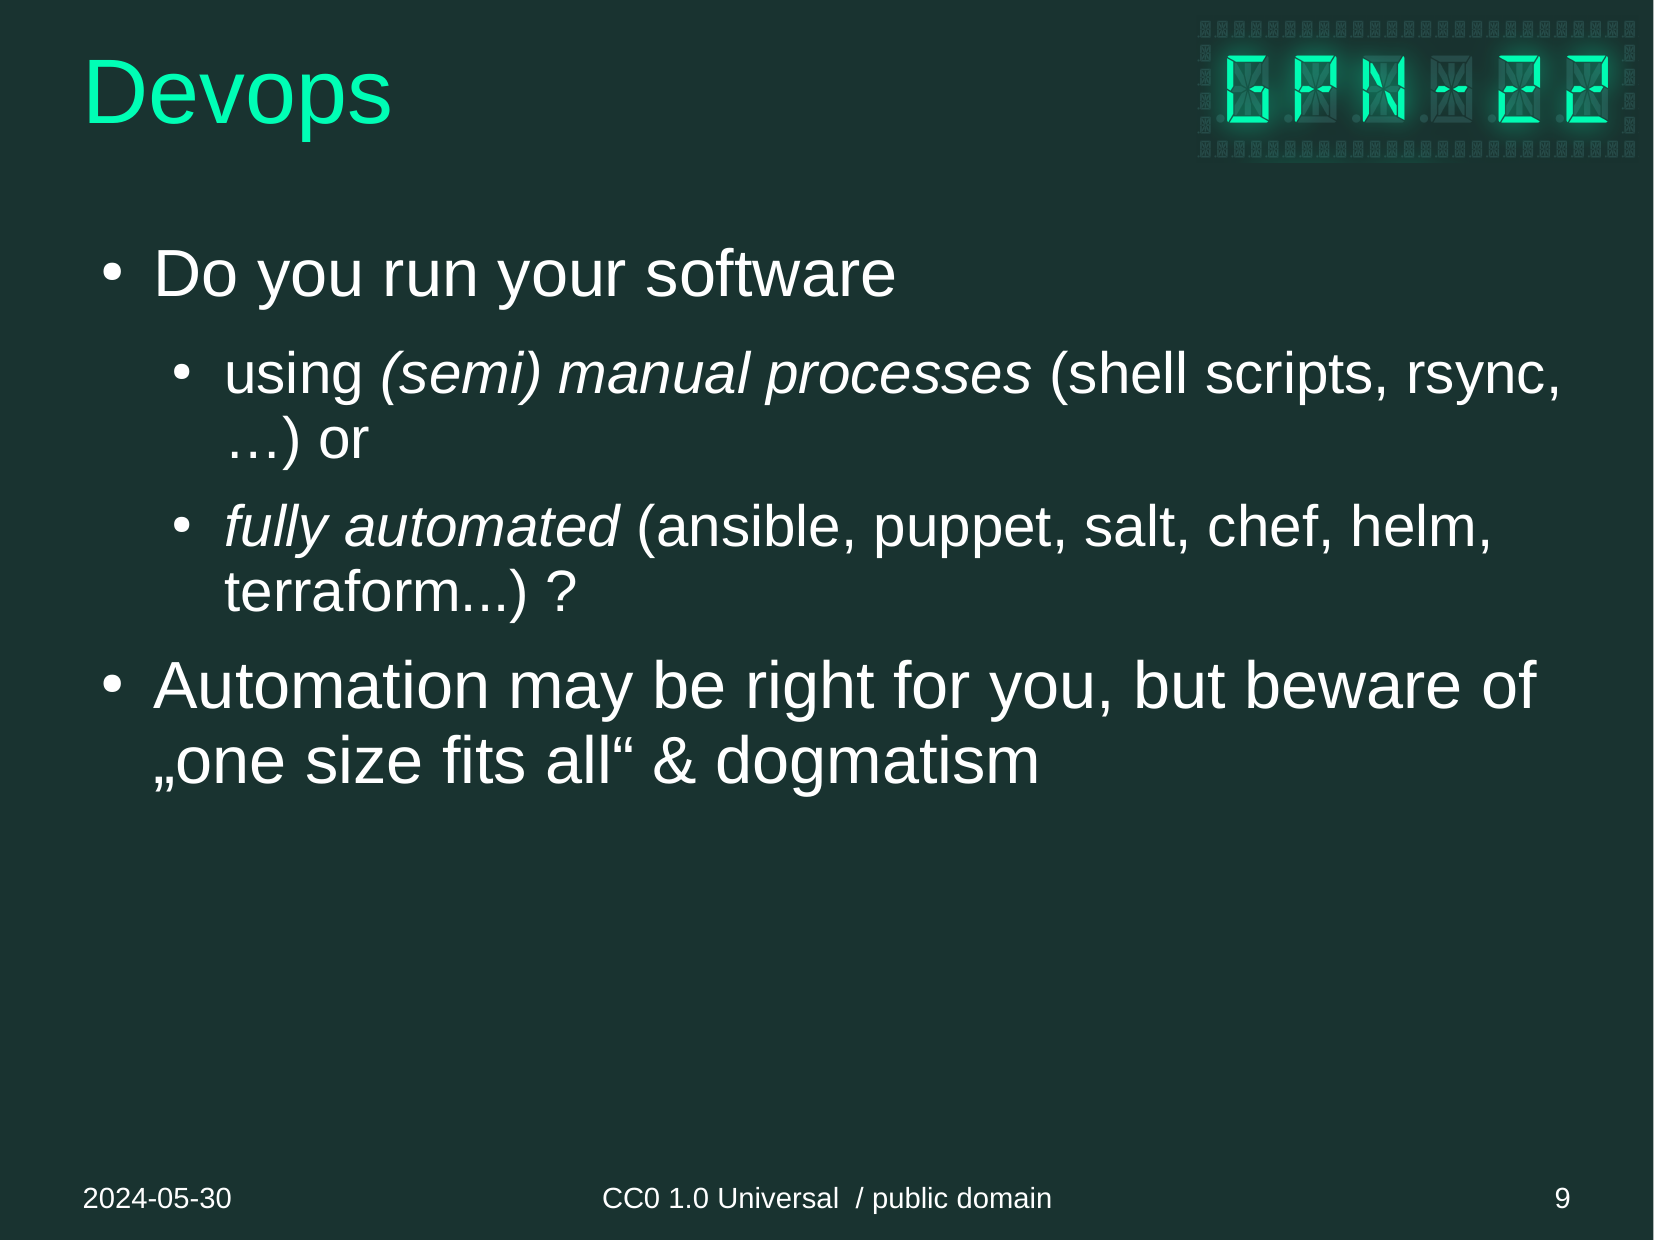

# Devops
Do you run your software
using (semi) manual processes (shell scripts, rsync, …) or
fully automated (ansible, puppet, salt, chef, helm, terraform...) ?
Automation may be right for you, but beware of „one size fits all“ & dogmatism
2024-05-30
CC0 1.0 Universal / public domain
9